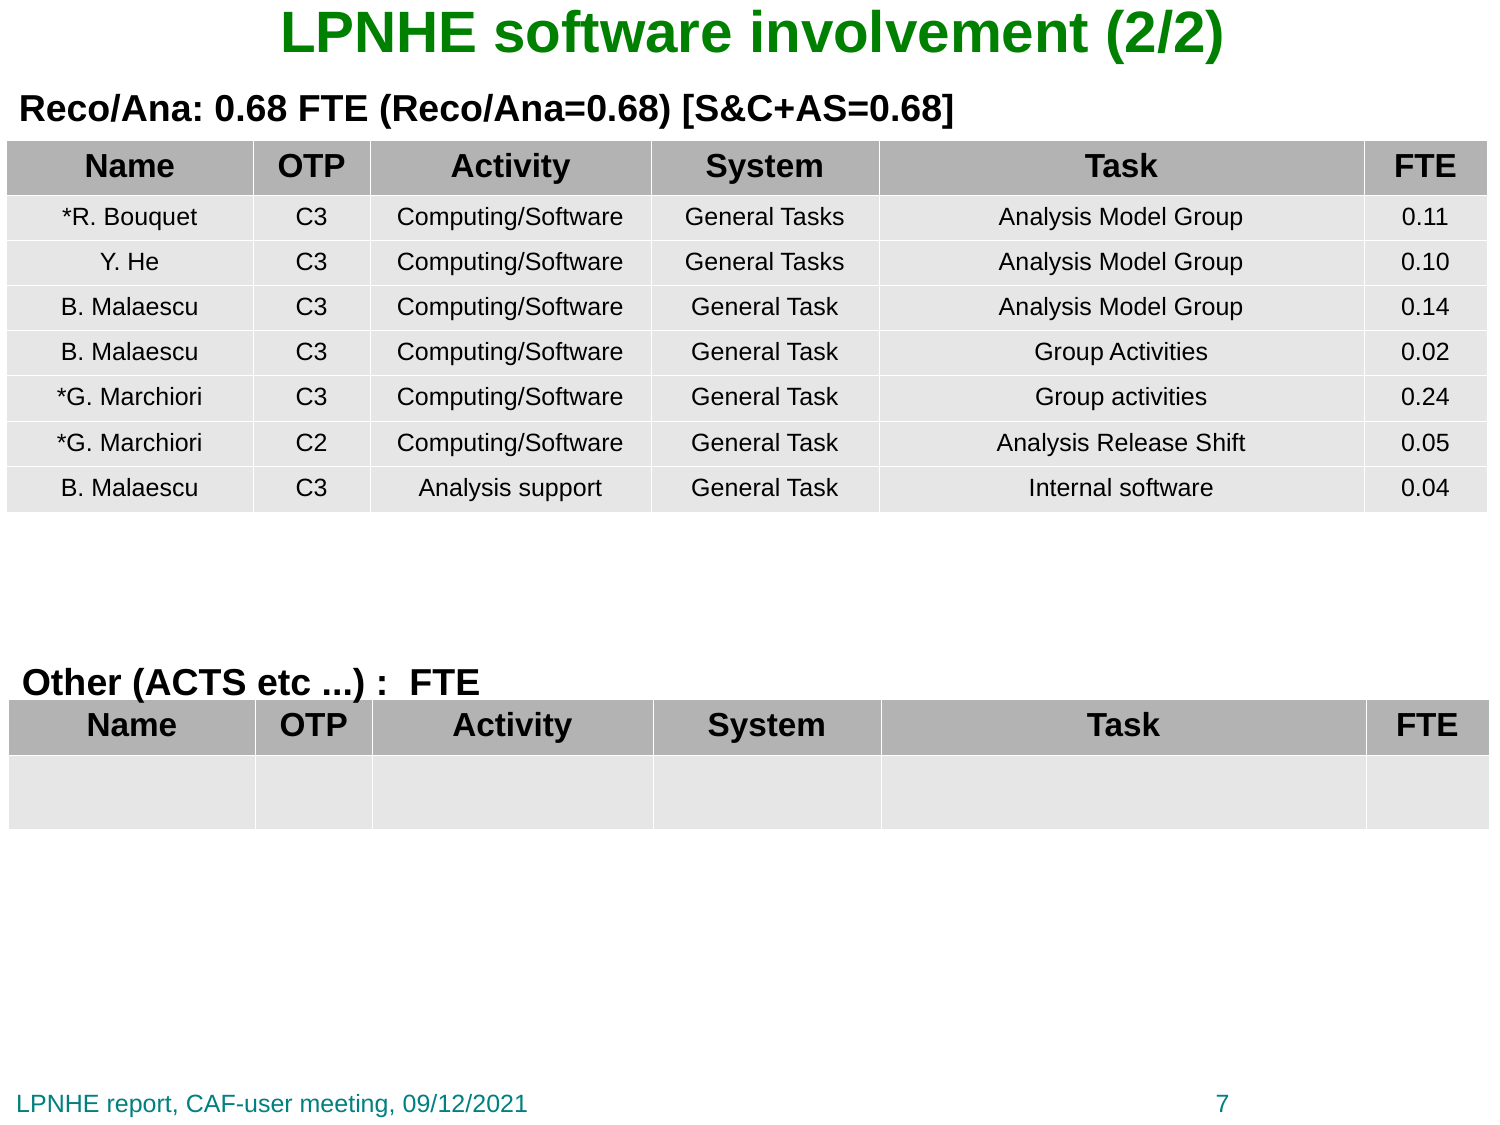

LPNHE software involvement (2/2)
Reco/Ana: 0.68 FTE (Reco/Ana=0.68) [S&C+AS=0.68]
| Name | OTP | Activity | System | Task | FTE |
| --- | --- | --- | --- | --- | --- |
| \*R. Bouquet | C3 | Computing/Software | General Tasks | Analysis Model Group | 0.11 |
| Y. He | C3 | Computing/Software | General Tasks | Analysis Model Group | 0.10 |
| B. Malaescu | C3 | Computing/Software | General Task | Analysis Model Group | 0.14 |
| B. Malaescu | C3 | Computing/Software | General Task | Group Activities | 0.02 |
| \*G. Marchiori | C3 | Computing/Software | General Task | Group activities | 0.24 |
| \*G. Marchiori | C2 | Computing/Software | General Task | Analysis Release Shift | 0.05 |
| B. Malaescu | C3 | Analysis support | General Task | Internal software | 0.04 |
Other (ACTS etc ...) : FTE
| Name | OTP | Activity | System | Task | FTE |
| --- | --- | --- | --- | --- | --- |
| | | | | | |